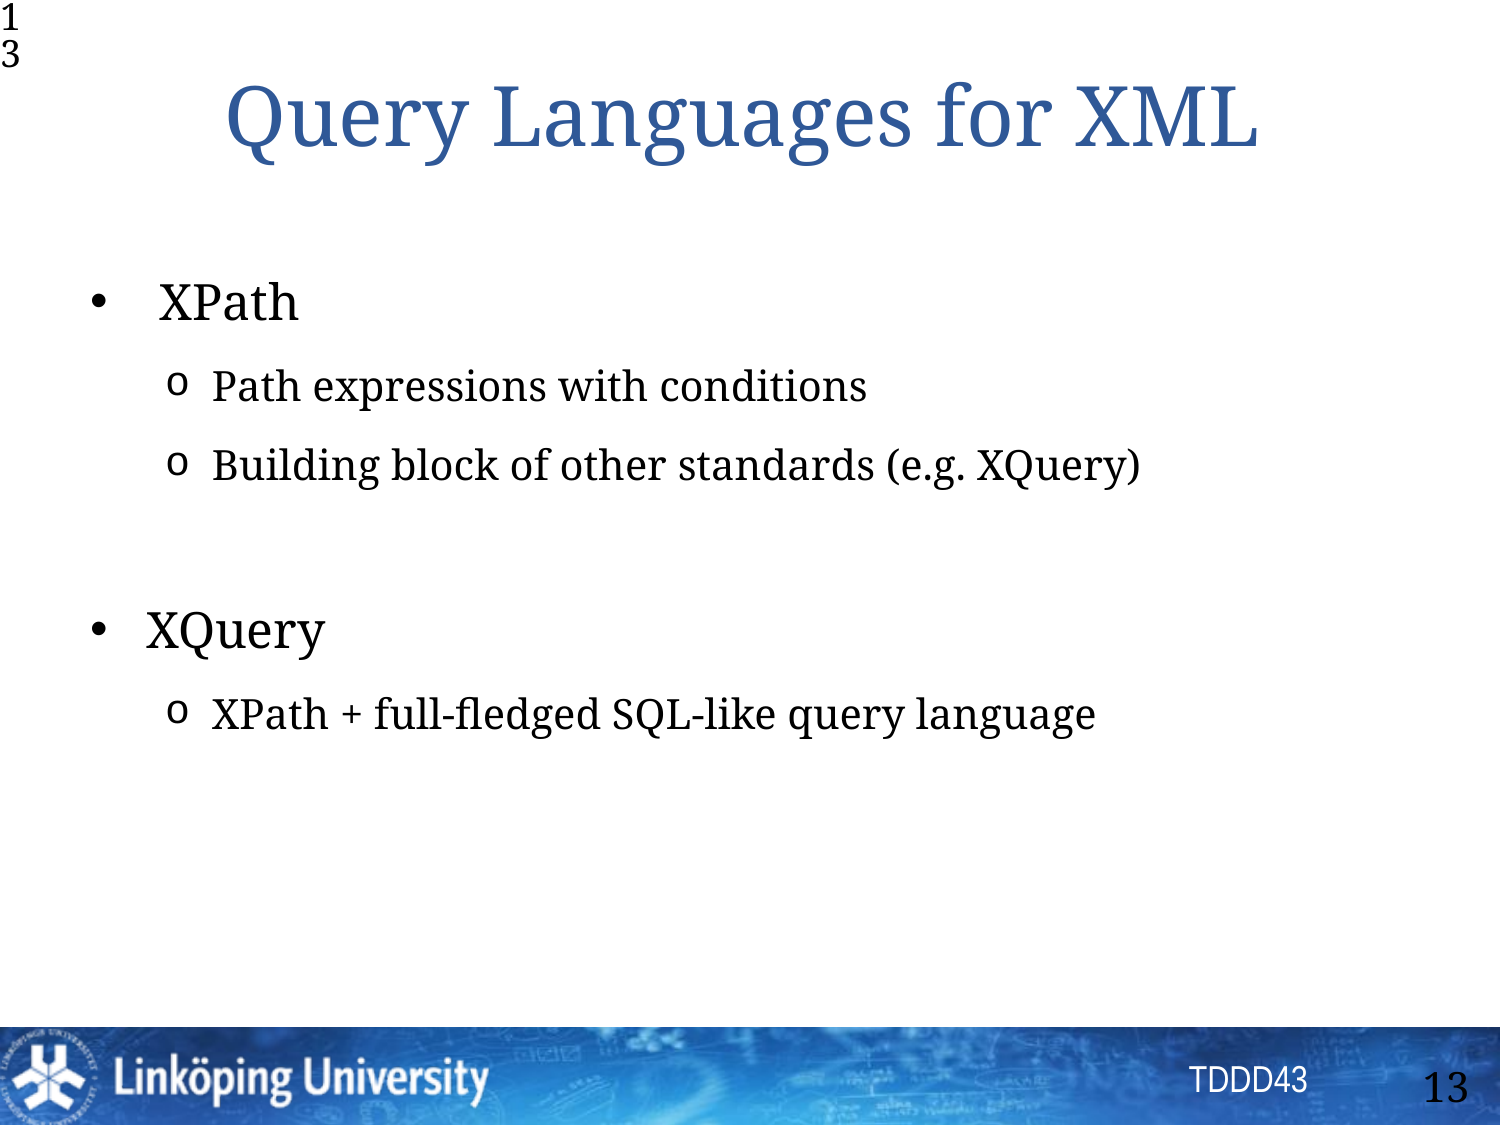

# Query Languages for XML
 XPath
Path expressions with conditions
Building block of other standards (e.g. XQuery)
XQuery
XPath + full-fledged SQL-like query language